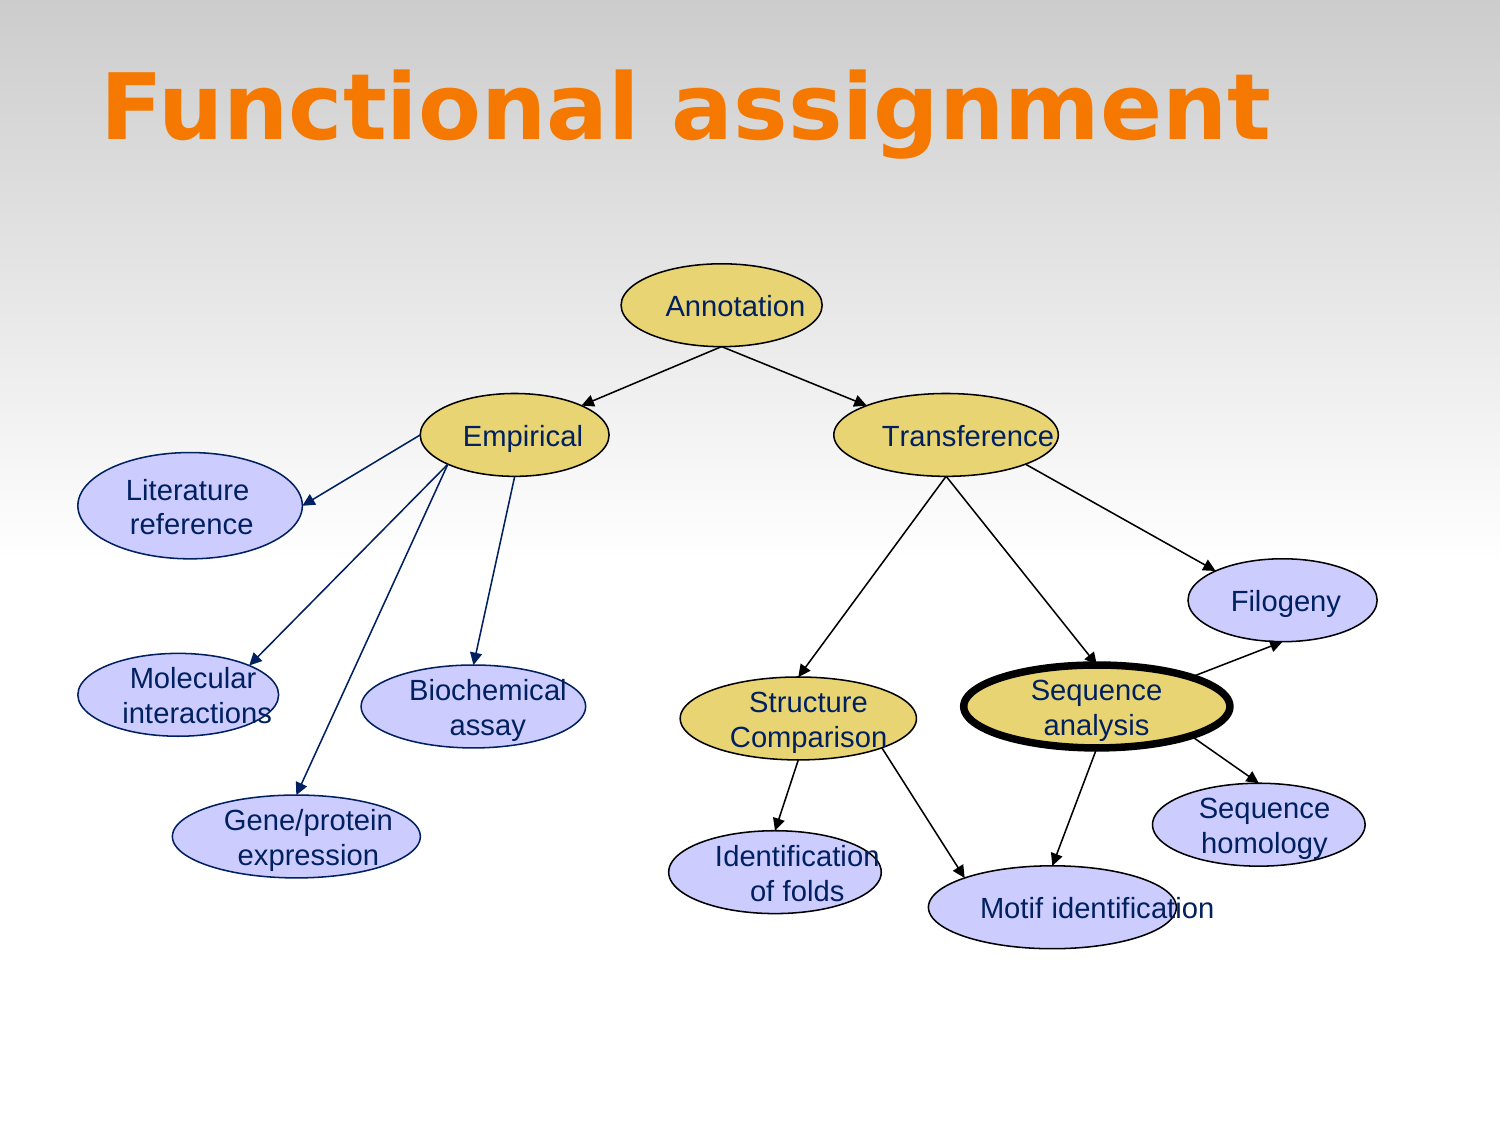

# Functional assignment
Annotation
Empirical
Transference
Literature
reference
Filogeny
Molecular
interactions
Biochemical
assay
Sequence
analysis
Structure
Comparison
Sequence
homology
Gene/protein
expression
Identification
of folds
Motif identification